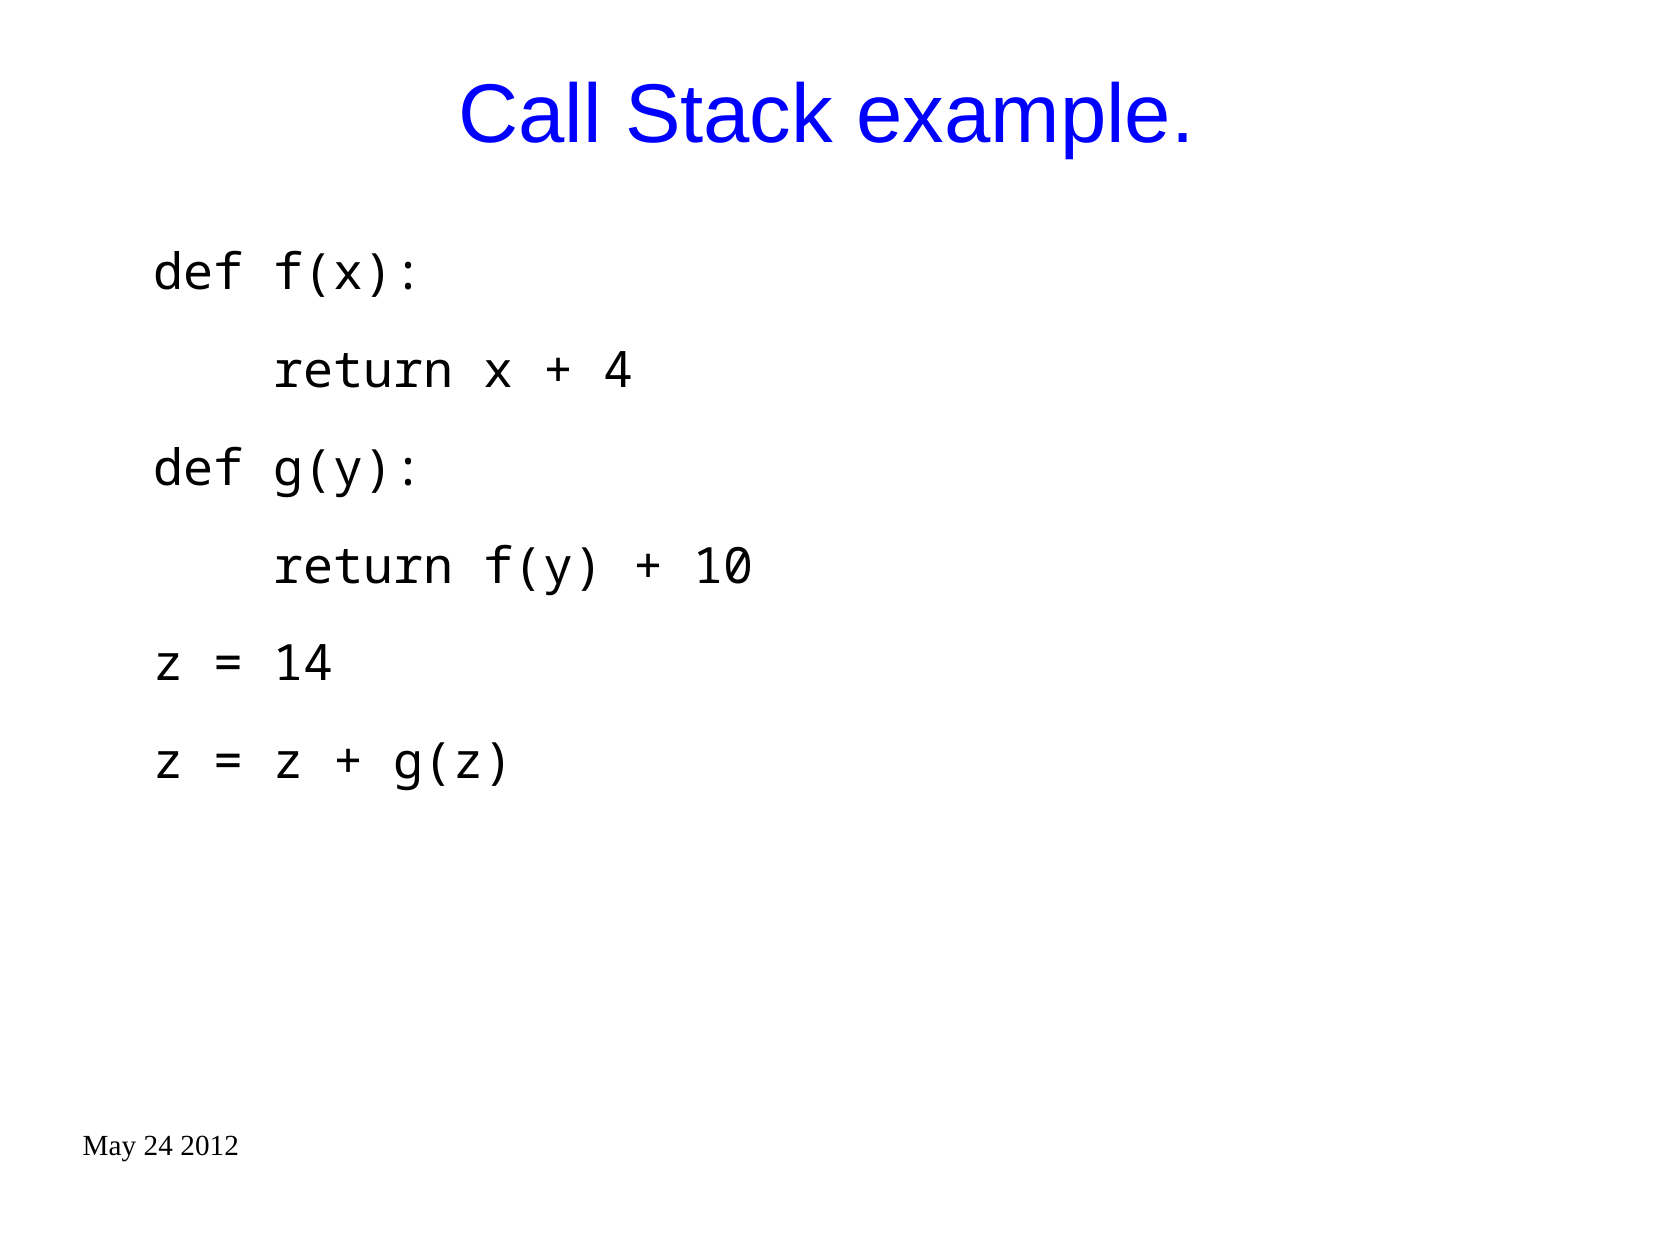

# Call Stack example.
def f(x):
 return x + 4
def g(y):
 return f(y) + 10
z = 14
z = z + g(z)
May 24 2012